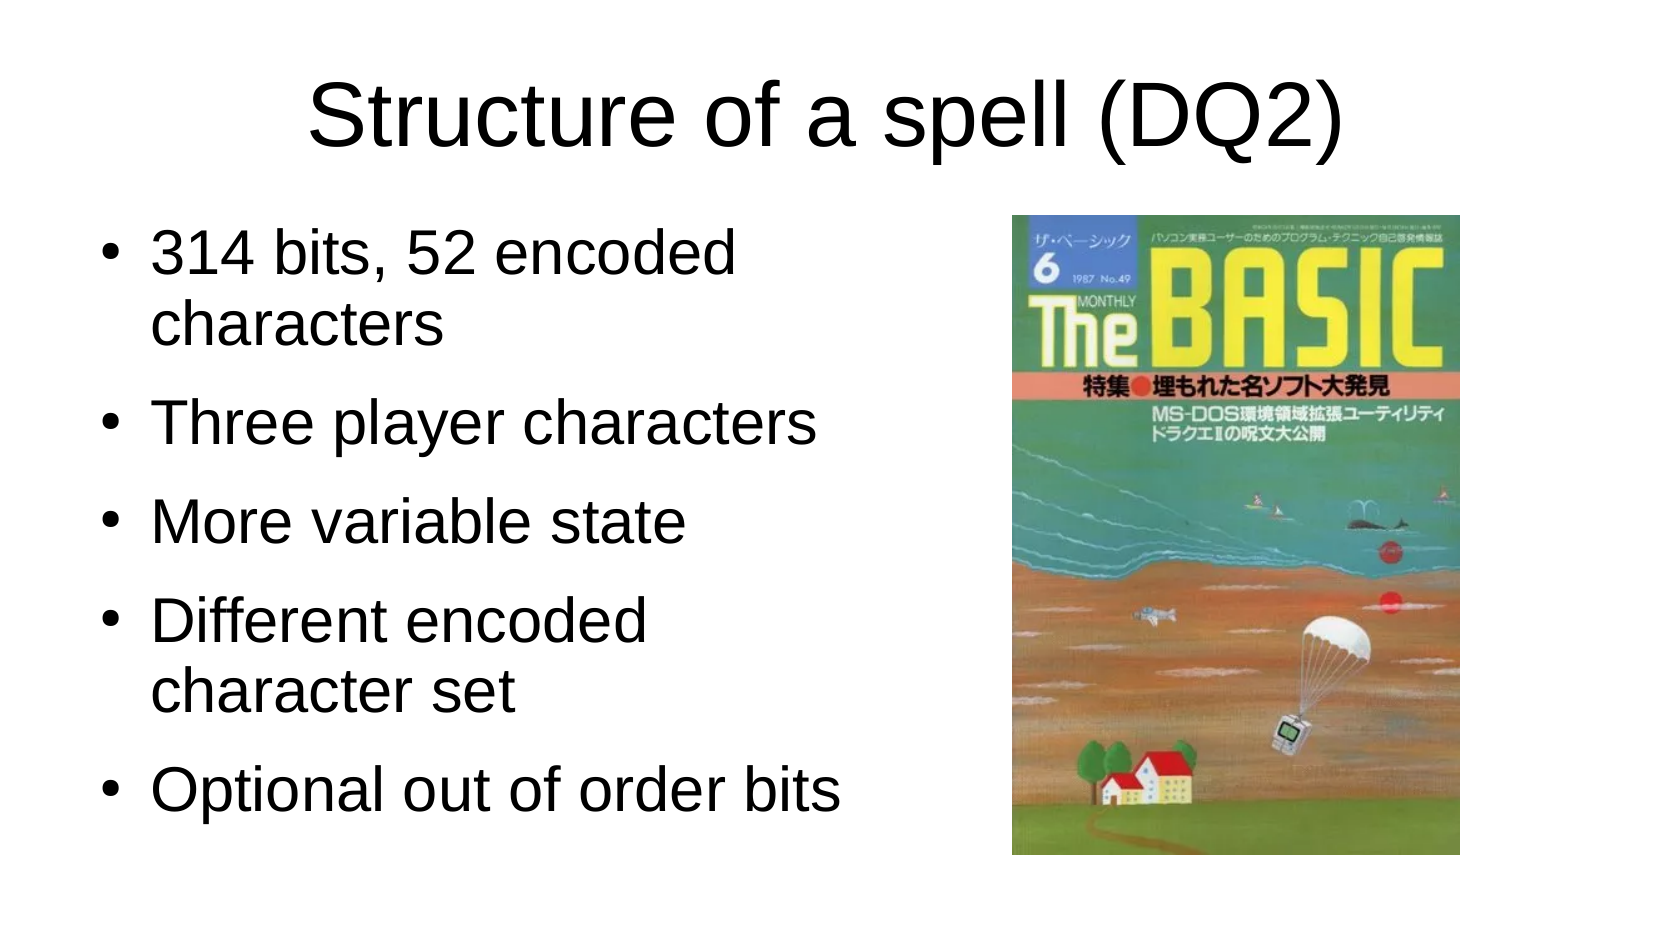

# Structure of a spell (DQ2)
314 bits, 52 encoded characters
Three player characters
More variable state
Different encoded character set
Optional out of order bits